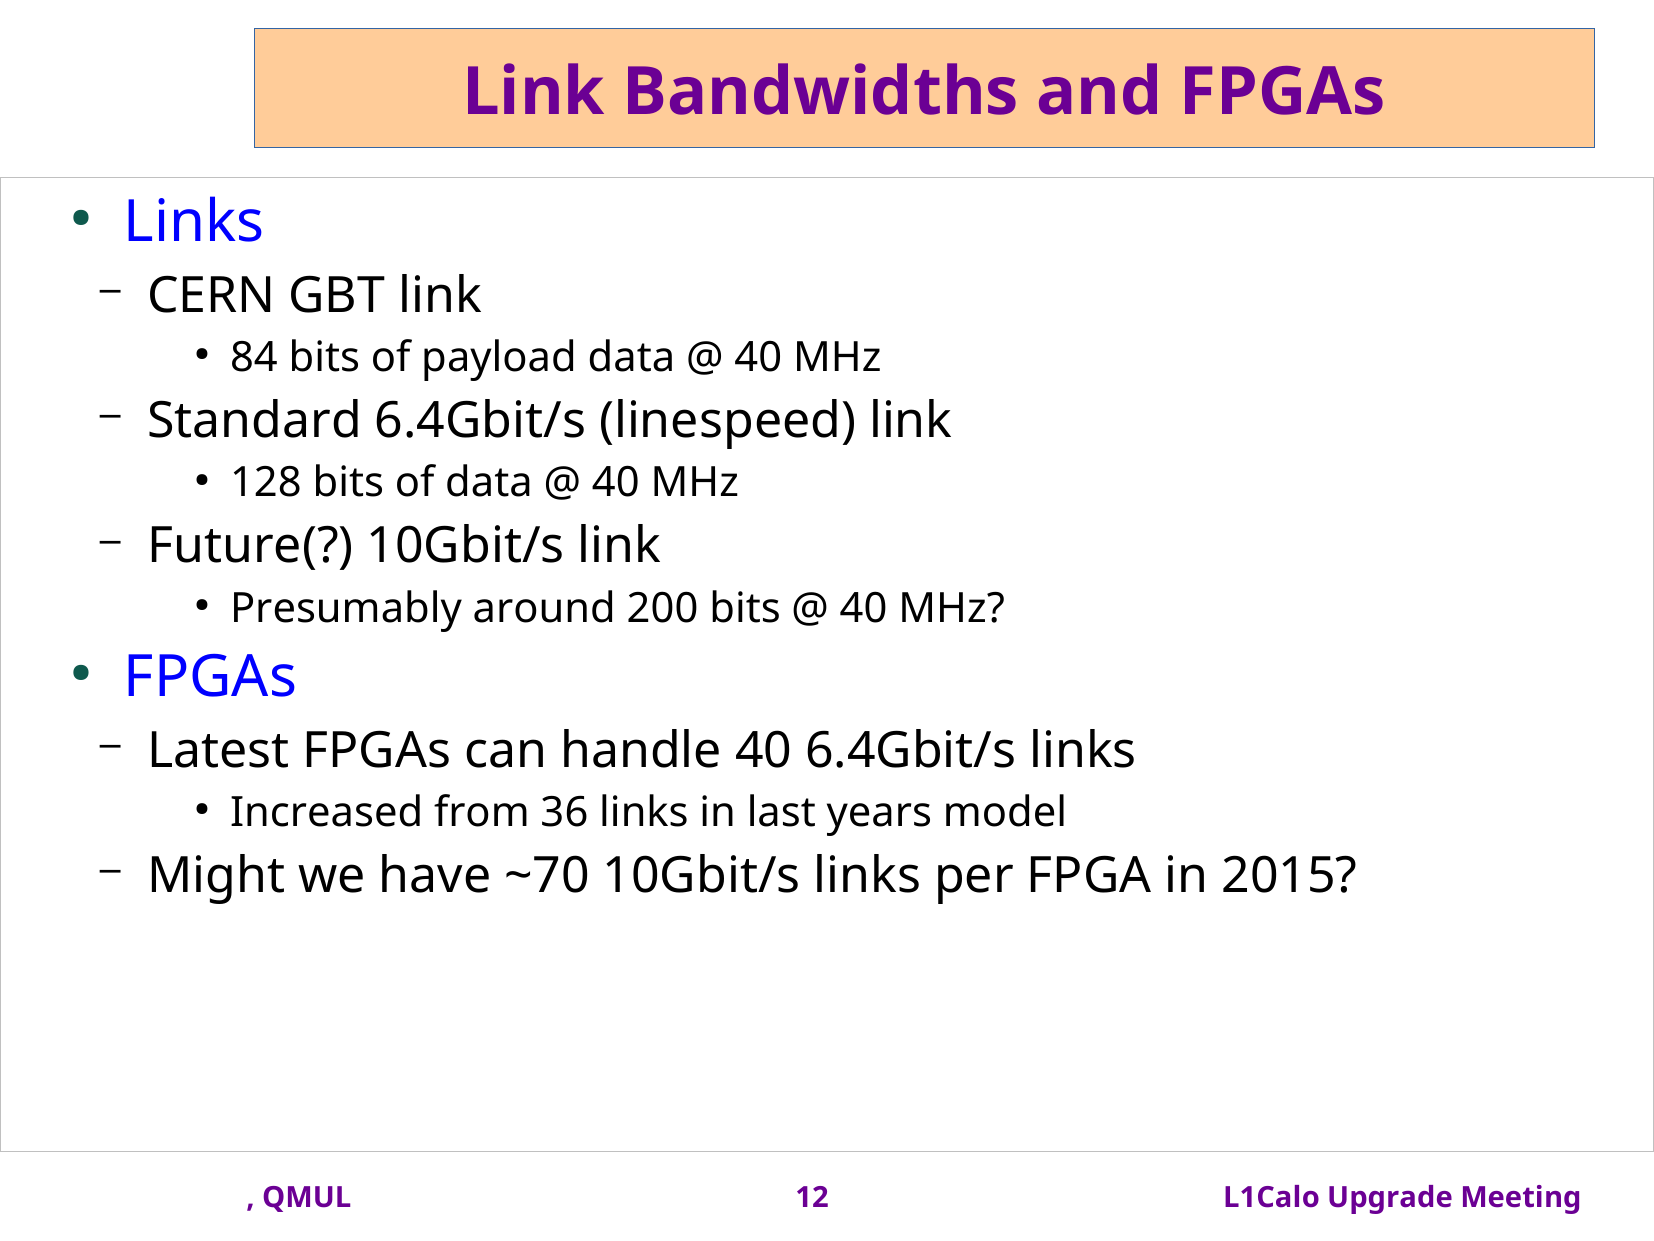

# Link Bandwidths and FPGAs
Links
CERN GBT link
84 bits of payload data @ 40 MHz
Standard 6.4Gbit/s (linespeed) link
128 bits of data @ 40 MHz
Future(?) 10Gbit/s link
Presumably around 200 bits @ 40 MHz?
FPGAs
Latest FPGAs can handle 40 6.4Gbit/s links
Increased from 36 links in last years model
Might we have ~70 10Gbit/s links per FPGA in 2015?